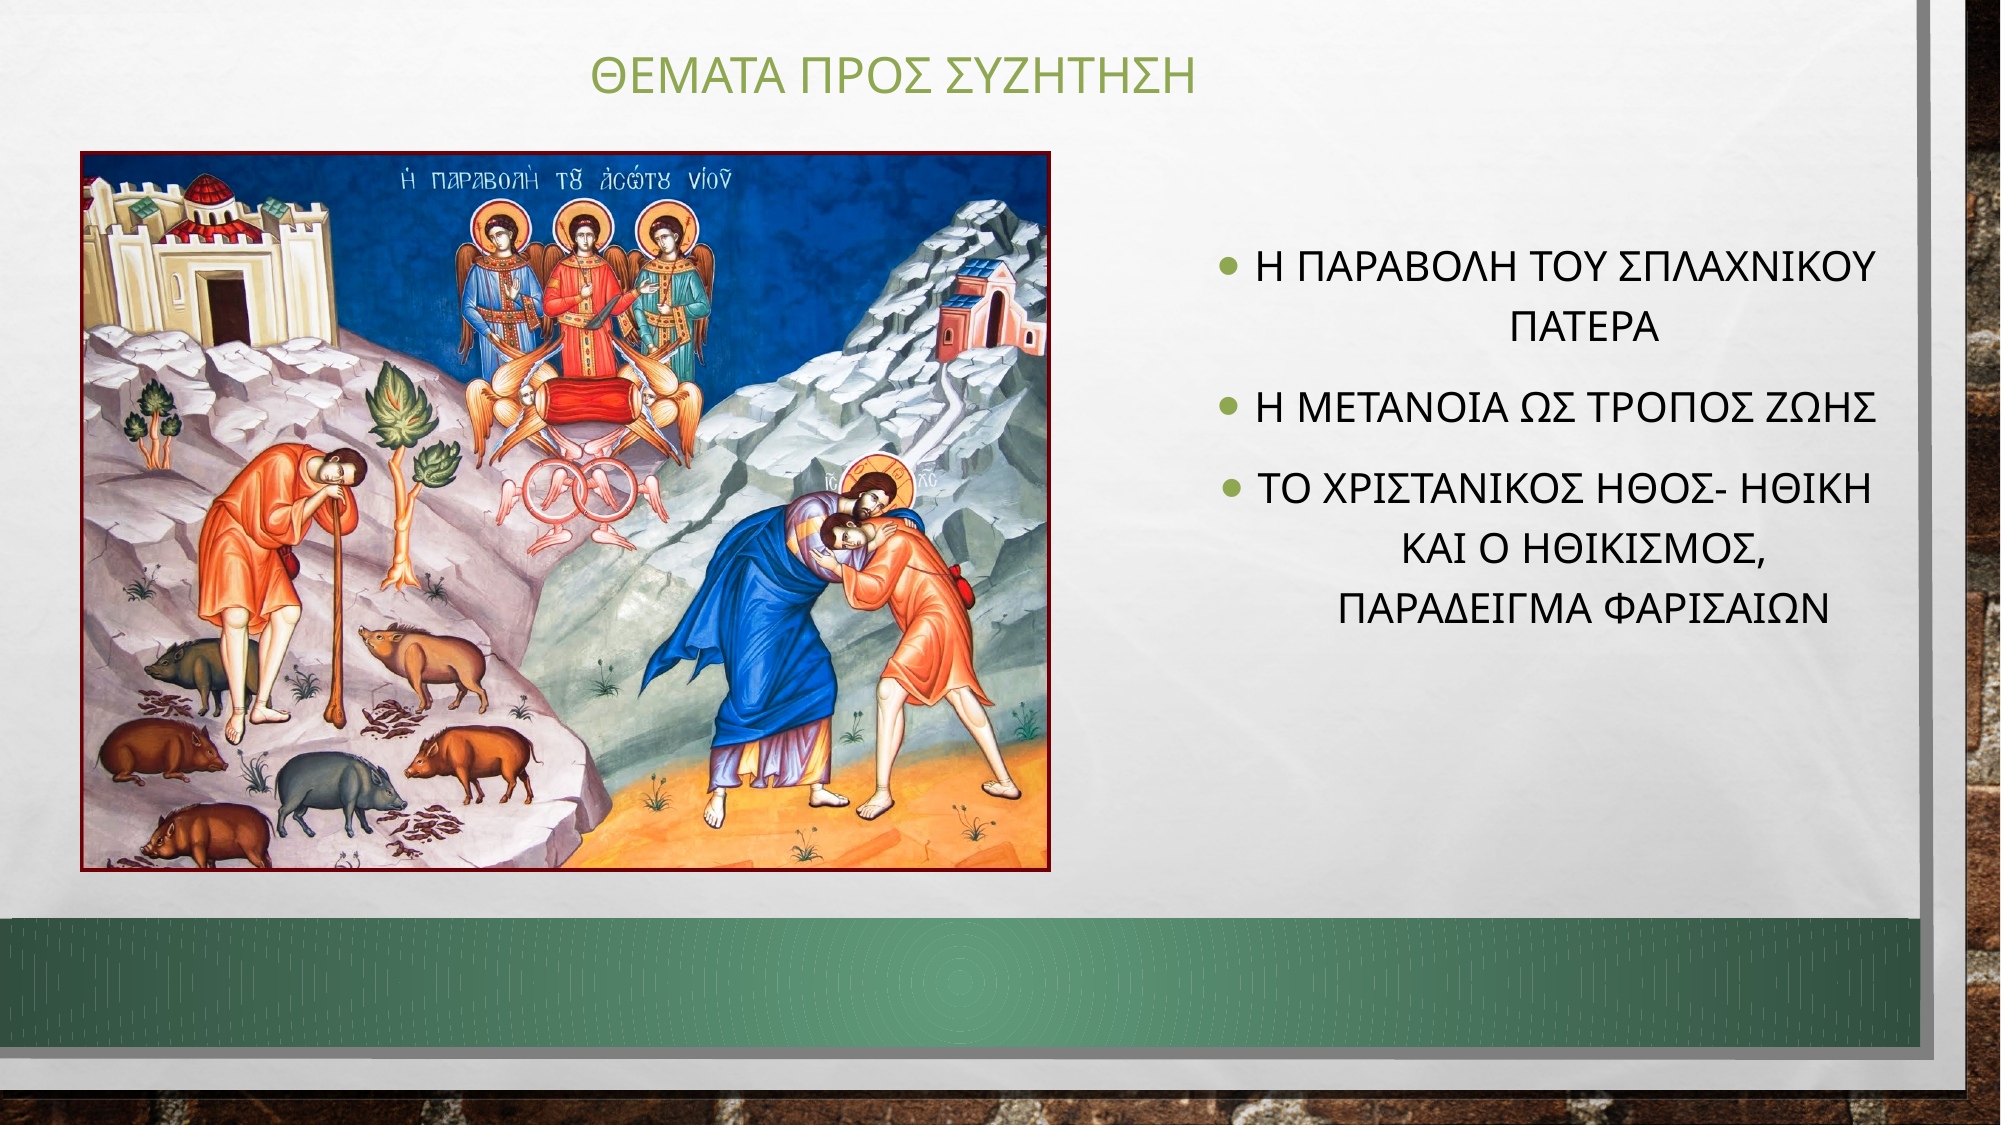

# Θεματα προς συζητηση
Η ΠΑΡΑΒΟΛΗ ΤΟΥ ΣΠΛΑΧΝΙΚΟΥ ΠΑΤΕΡΑ
Η ΜΕΤΑΝΟΙΑ ΩΣ ΤΡΟΠΟΣ ΖΩΗΣ
ΤΟ ΧΡΙΣΤΑΝΙΚΟΣ ΗΘΟς- ΗΘΙΚΗ ΚΑΙ Ο ΗΘΙΚΙΣΜΟΣ, ΠΑΡΑΔΕΙΓΜΑ ΦΑΡΙΣΑΙΩΝ